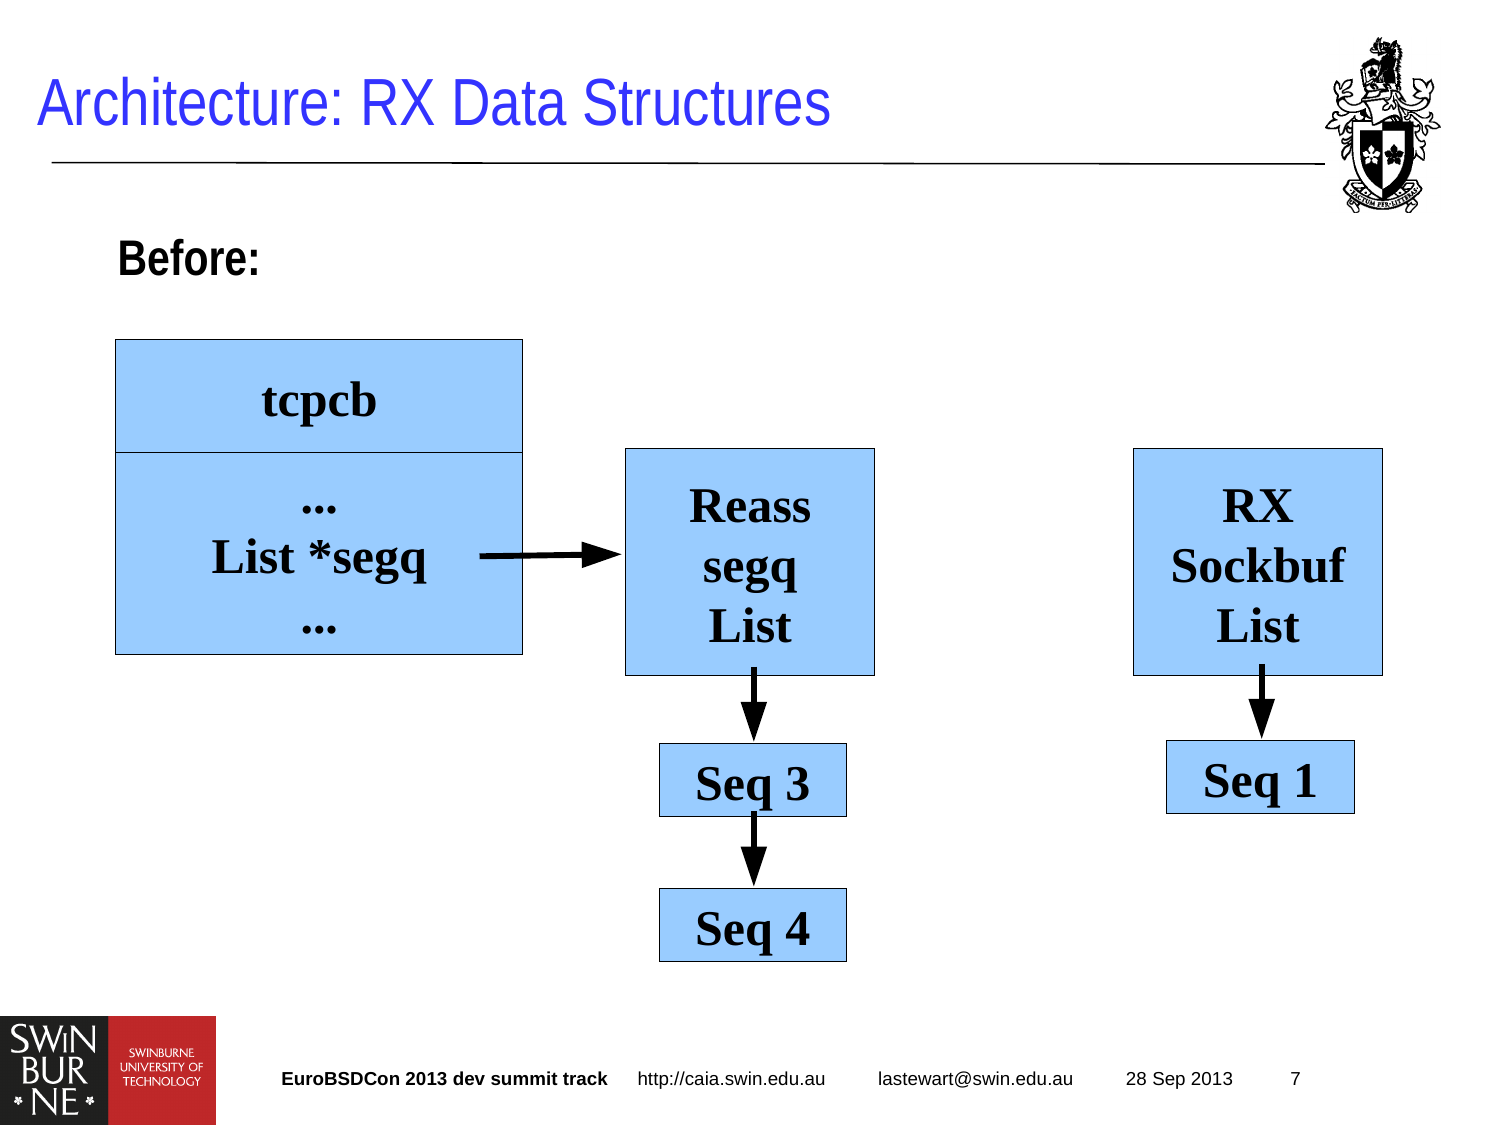

# Architecture: RX Data Structures
Before:
tcpcb
Reass
segq
List
RX
Sockbuf
List
...
List *segq
...
Seq 1
Seq 3
Seq 4